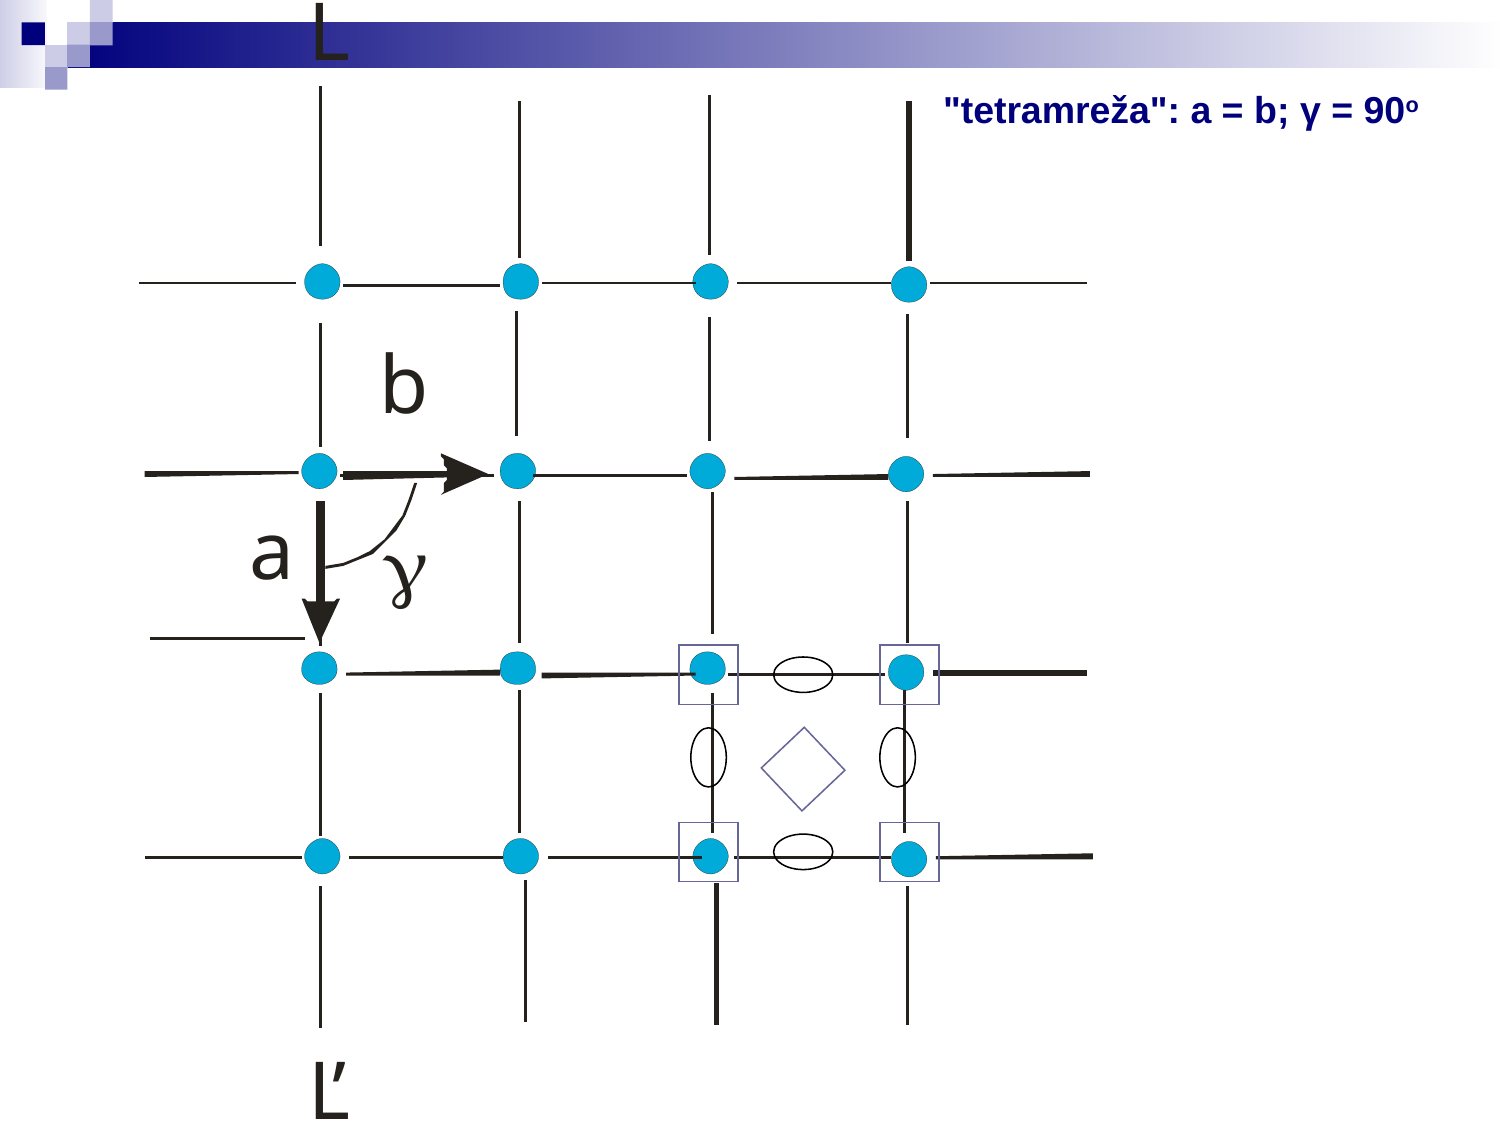

"tetramreža": a = b; γ = 90o